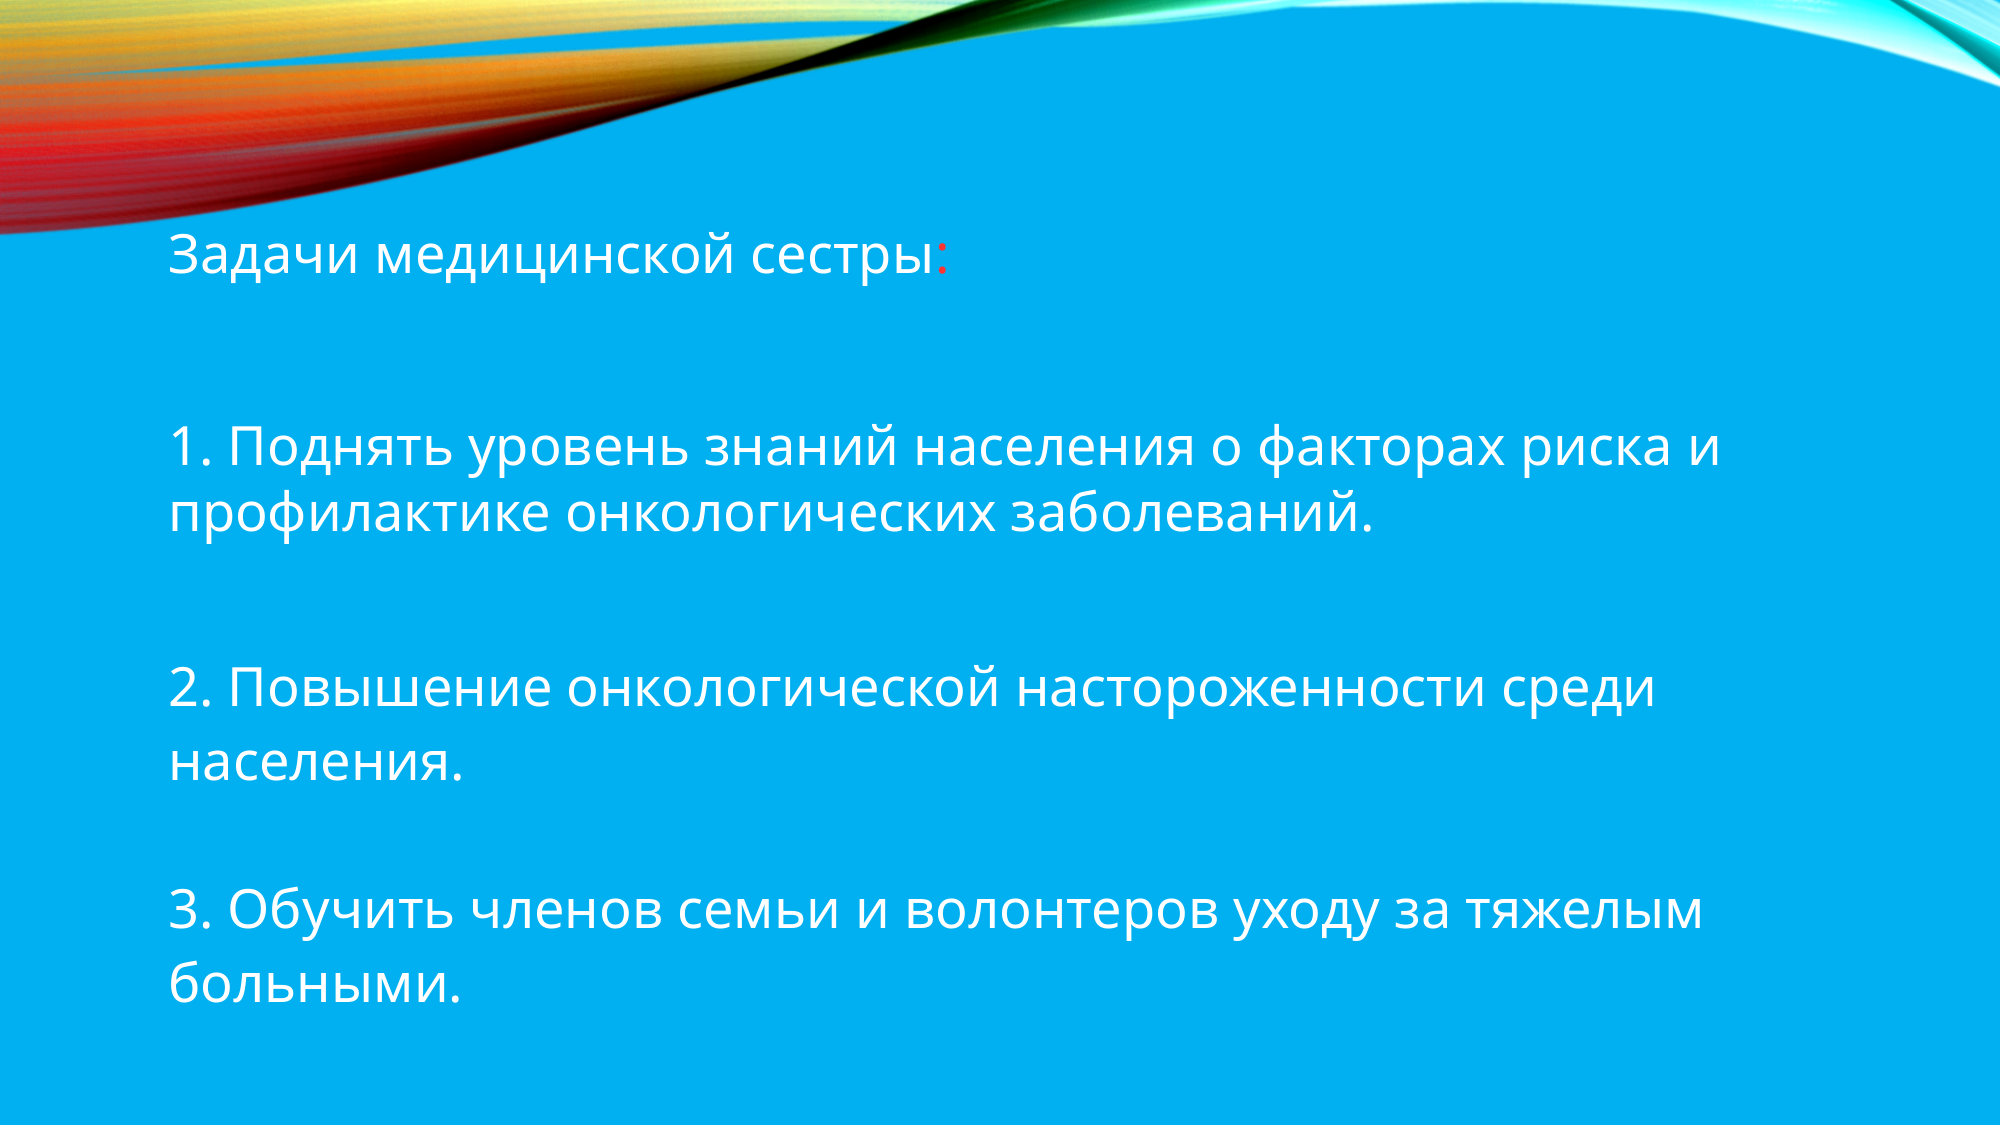

Задачи медицинской сестры:
1. Поднять уровень знаний населения о факторах риска и профилактике онкологических заболеваний.
2. Повышение онкологической настороженности среди населения.
3. Обучить членов семьи и волонтеров уходу за тяжелым больными.